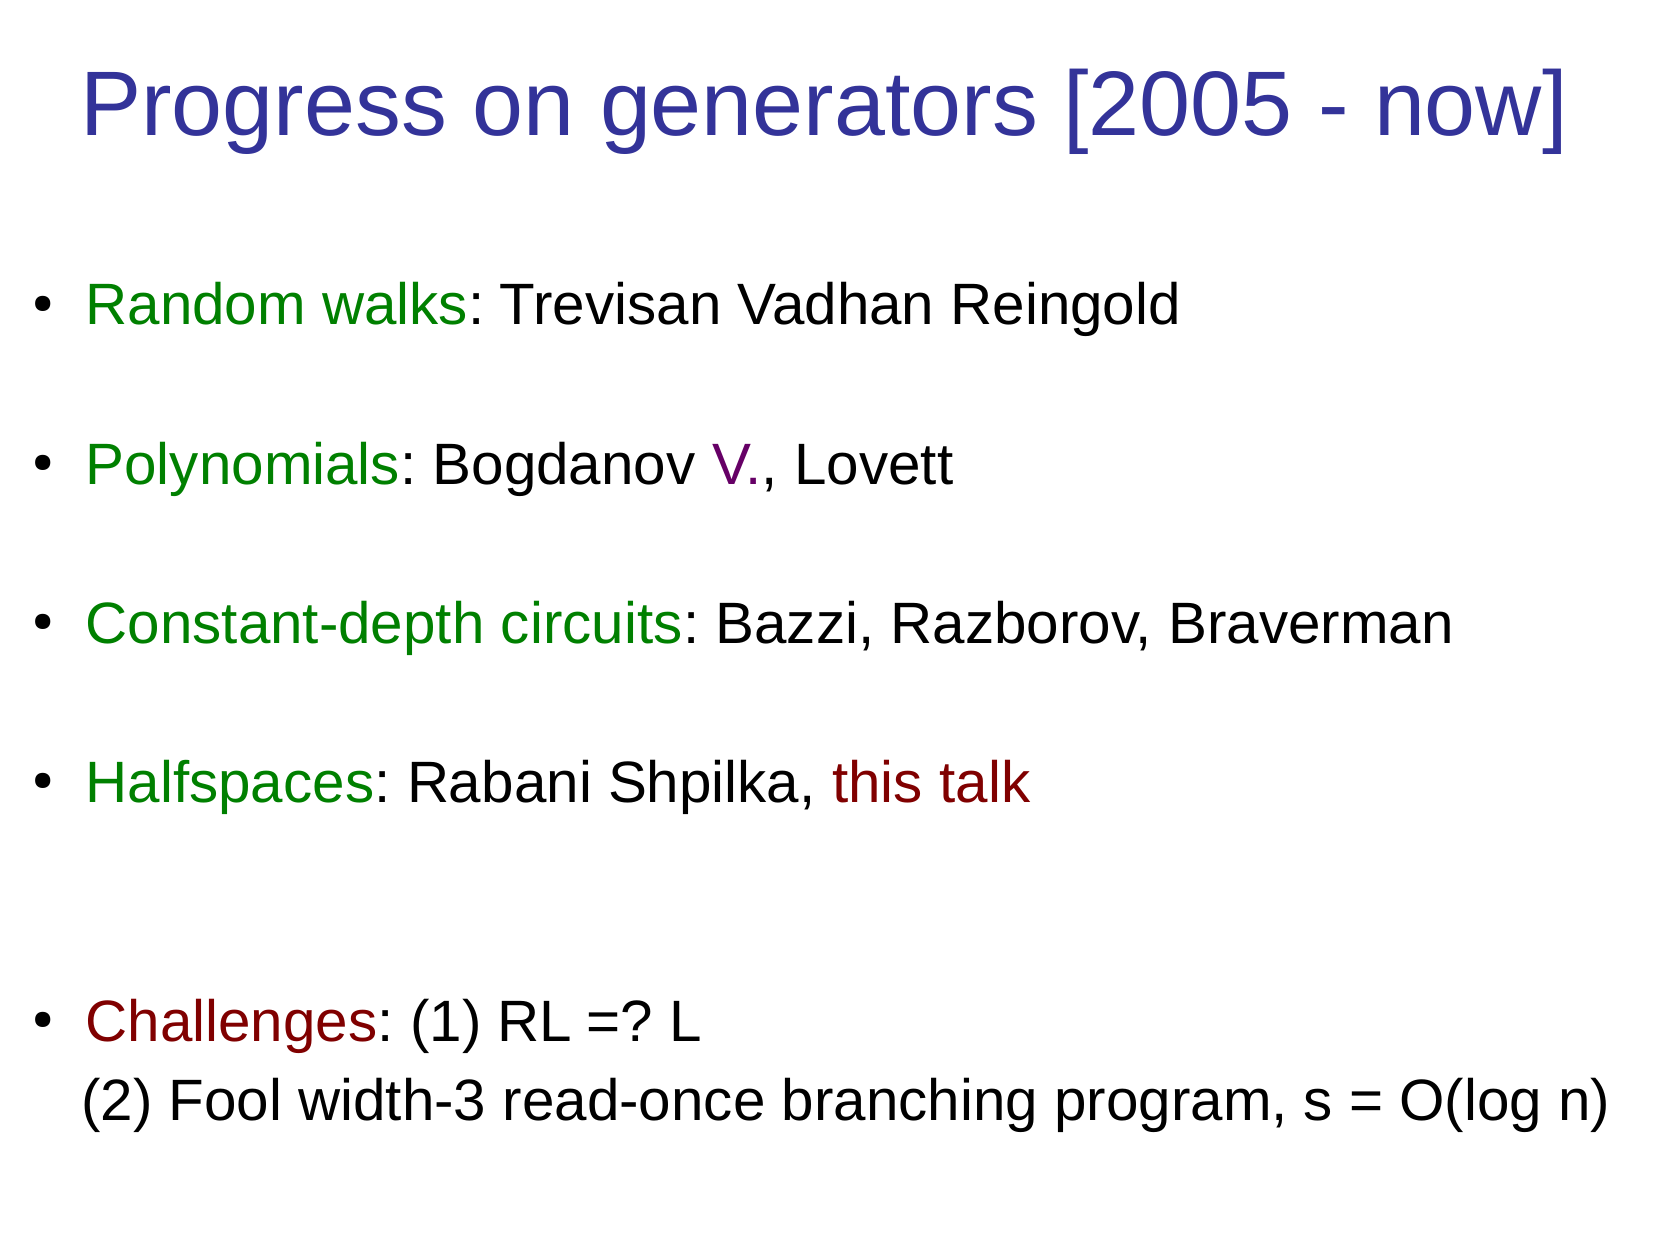

Progress on generators [2005 - now]
# Random walks: Trevisan Vadhan Reingold
Polynomials: Bogdanov V., Lovett
Constant-depth circuits: Bazzi, Razborov, Braverman
Halfspaces: Rabani Shpilka, this talk
Challenges: (1) RL =? L
 (2) Fool width-3 read-once branching program, s = O(log n)